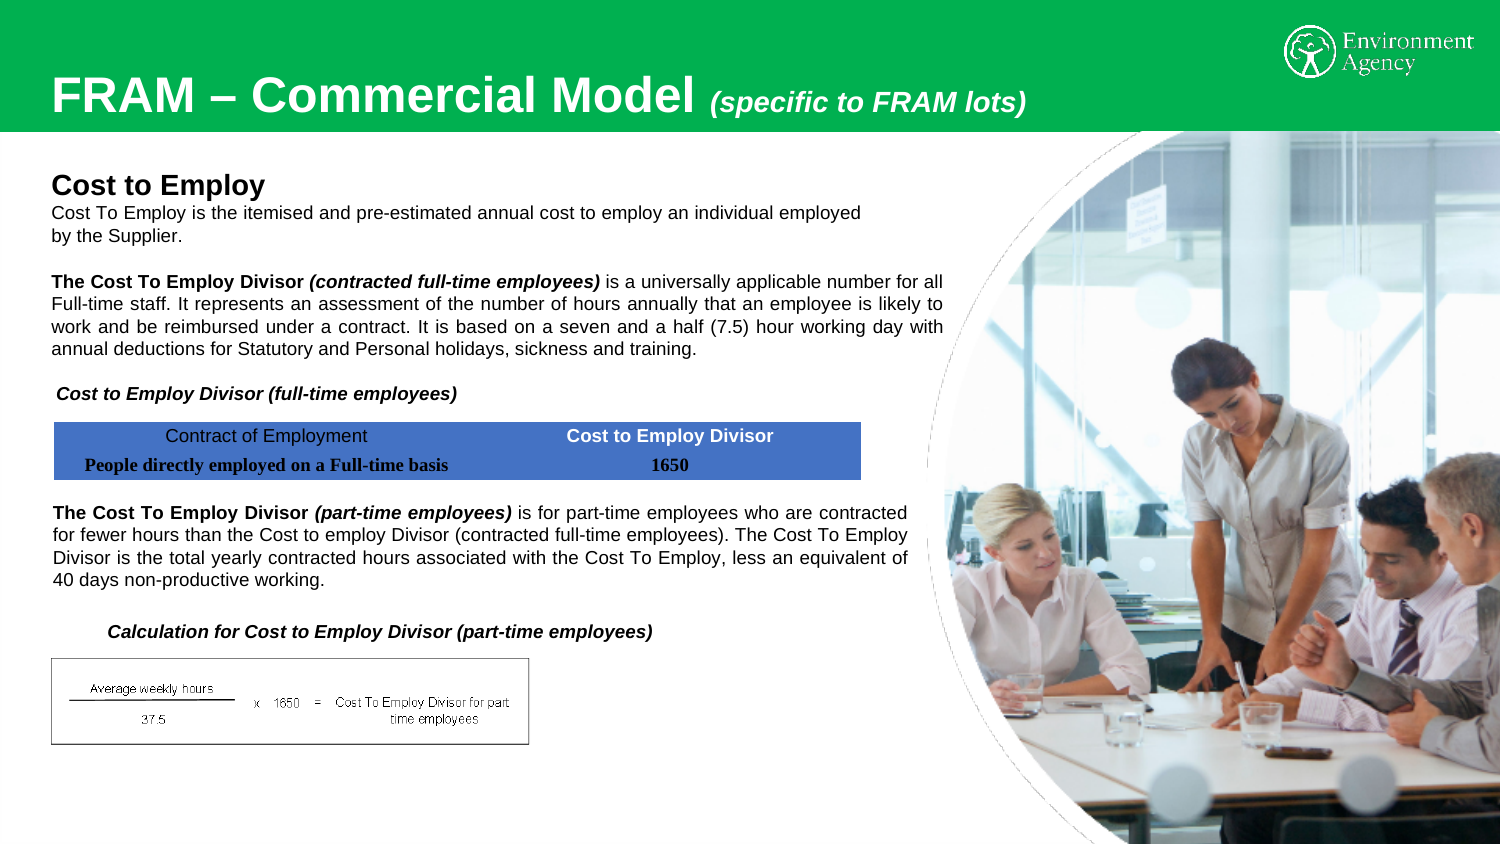

# FRAM – Commercial Model (specific to FRAM lots)
Cost to Employ
Cost To Employ is the itemised and pre-estimated annual cost to employ an individual employed by the Supplier.
The Cost To Employ Divisor (contracted full-time employees) is a universally applicable number for all Full-time staff. It represents an assessment of the number of hours annually that an employee is likely to work and be reimbursed under a contract. It is based on a seven and a half (7.5) hour working day with annual deductions for Statutory and Personal holidays, sickness and training.
Cost to Employ Divisor (full-time employees)
| Contract of Employment | Cost to Employ Divisor |
| --- | --- |
| People directly employed on a Full-time basis | 1650 |
The Cost To Employ Divisor (part-time employees) is for part-time employees who are contracted for fewer hours than the Cost to employ Divisor (contracted full-time employees). The Cost To Employ Divisor is the total yearly contracted hours associated with the Cost To Employ, less an equivalent of 40 days non-productive working.
Calculation for Cost to Employ Divisor (part-time employees)